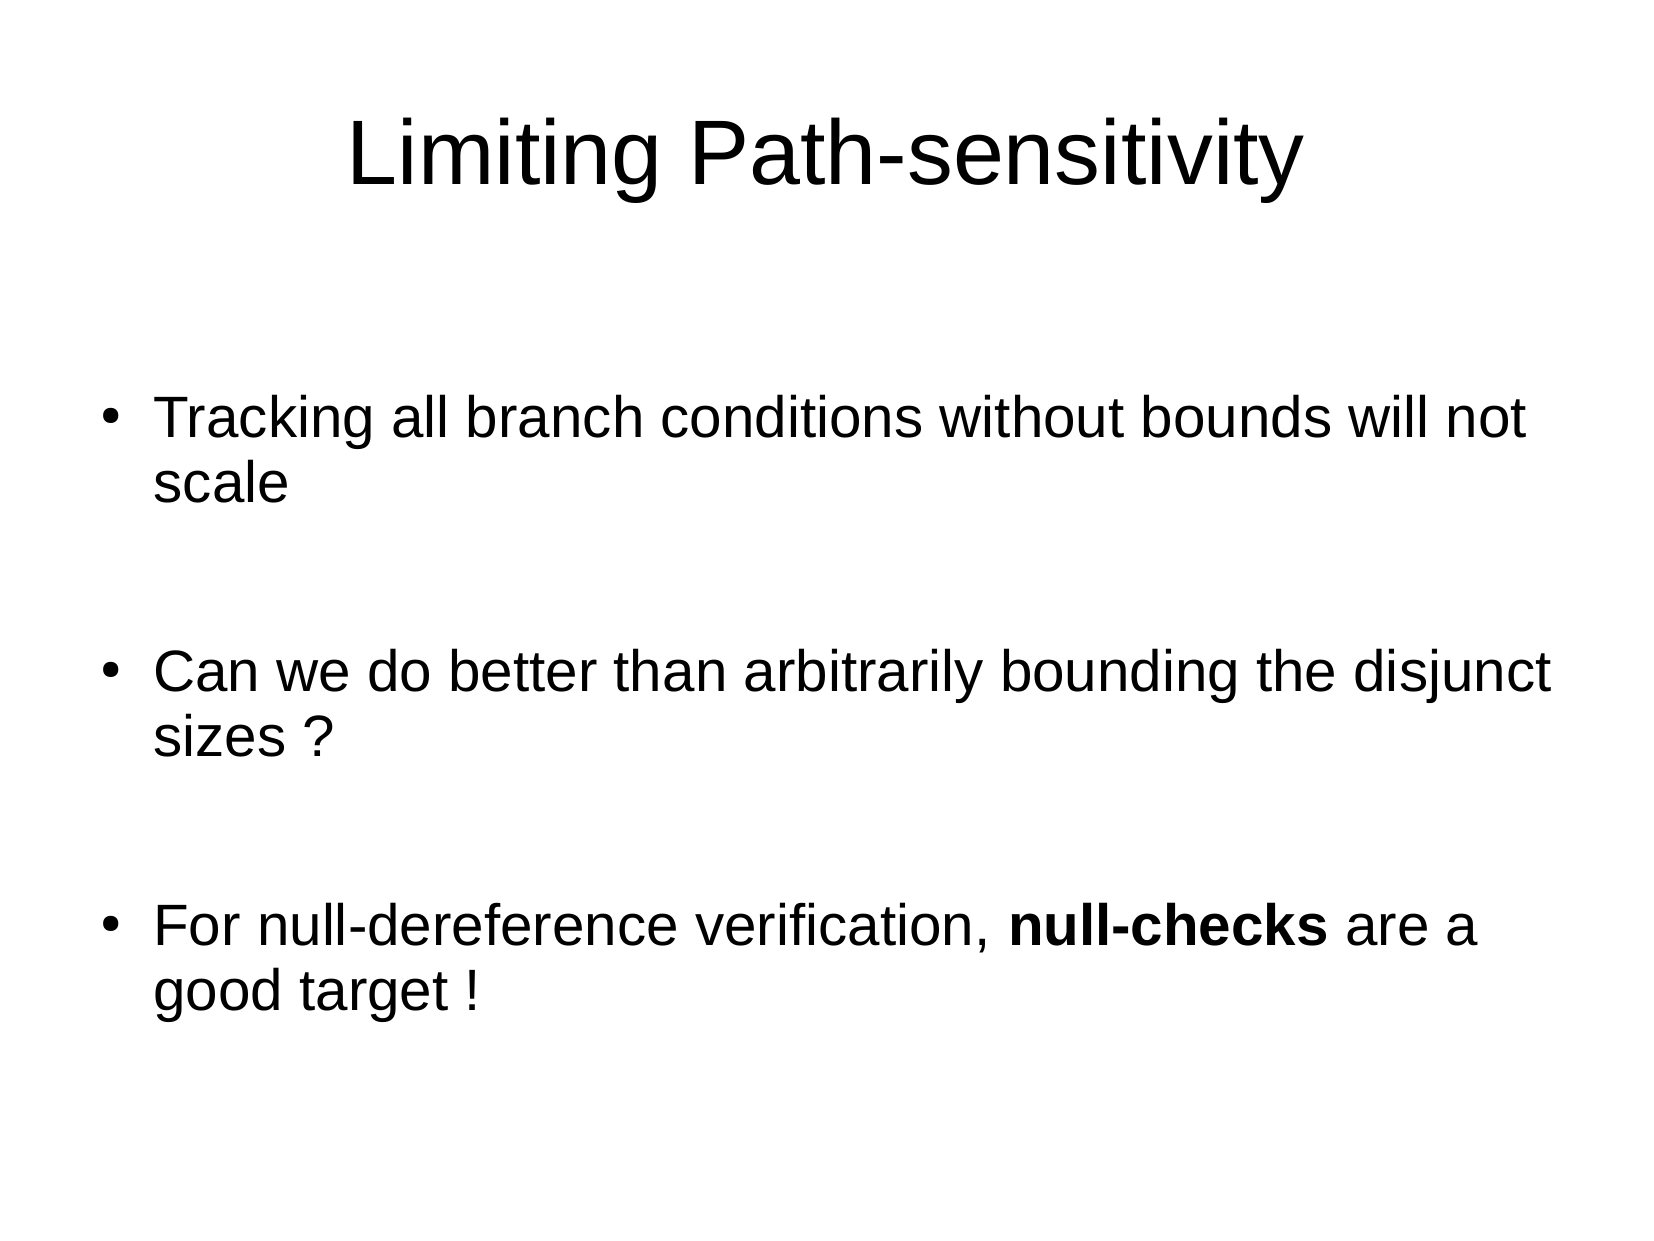

# Limiting Path-sensitivity
Tracking all branch conditions without bounds will not scale
Can we do better than arbitrarily bounding the disjunct sizes ?
For null-dereference verification, null-checks are a good target !